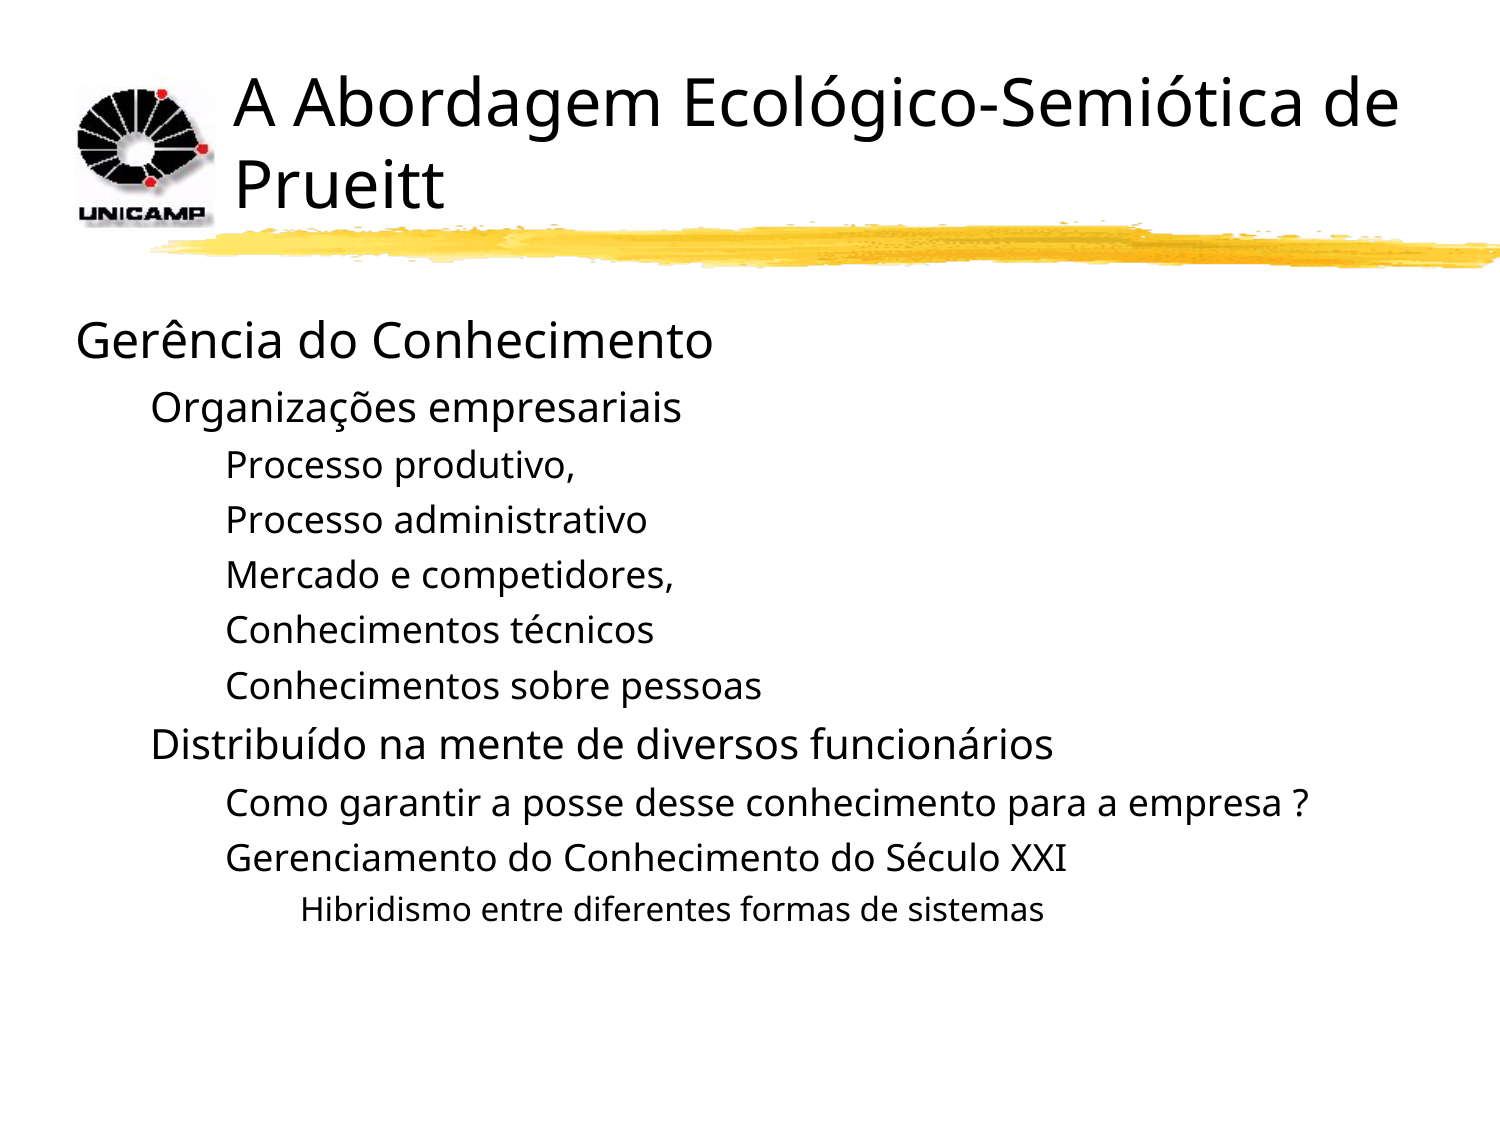

# A Abordagem Ecológico-Semiótica de Prueitt
Gerência do Conhecimento
Organizações empresariais
Processo produtivo,
Processo administrativo
Mercado e competidores,
Conhecimentos técnicos
Conhecimentos sobre pessoas
Distribuído na mente de diversos funcionários
Como garantir a posse desse conhecimento para a empresa ?
Gerenciamento do Conhecimento do Século XXI
Hibridismo entre diferentes formas de sistemas